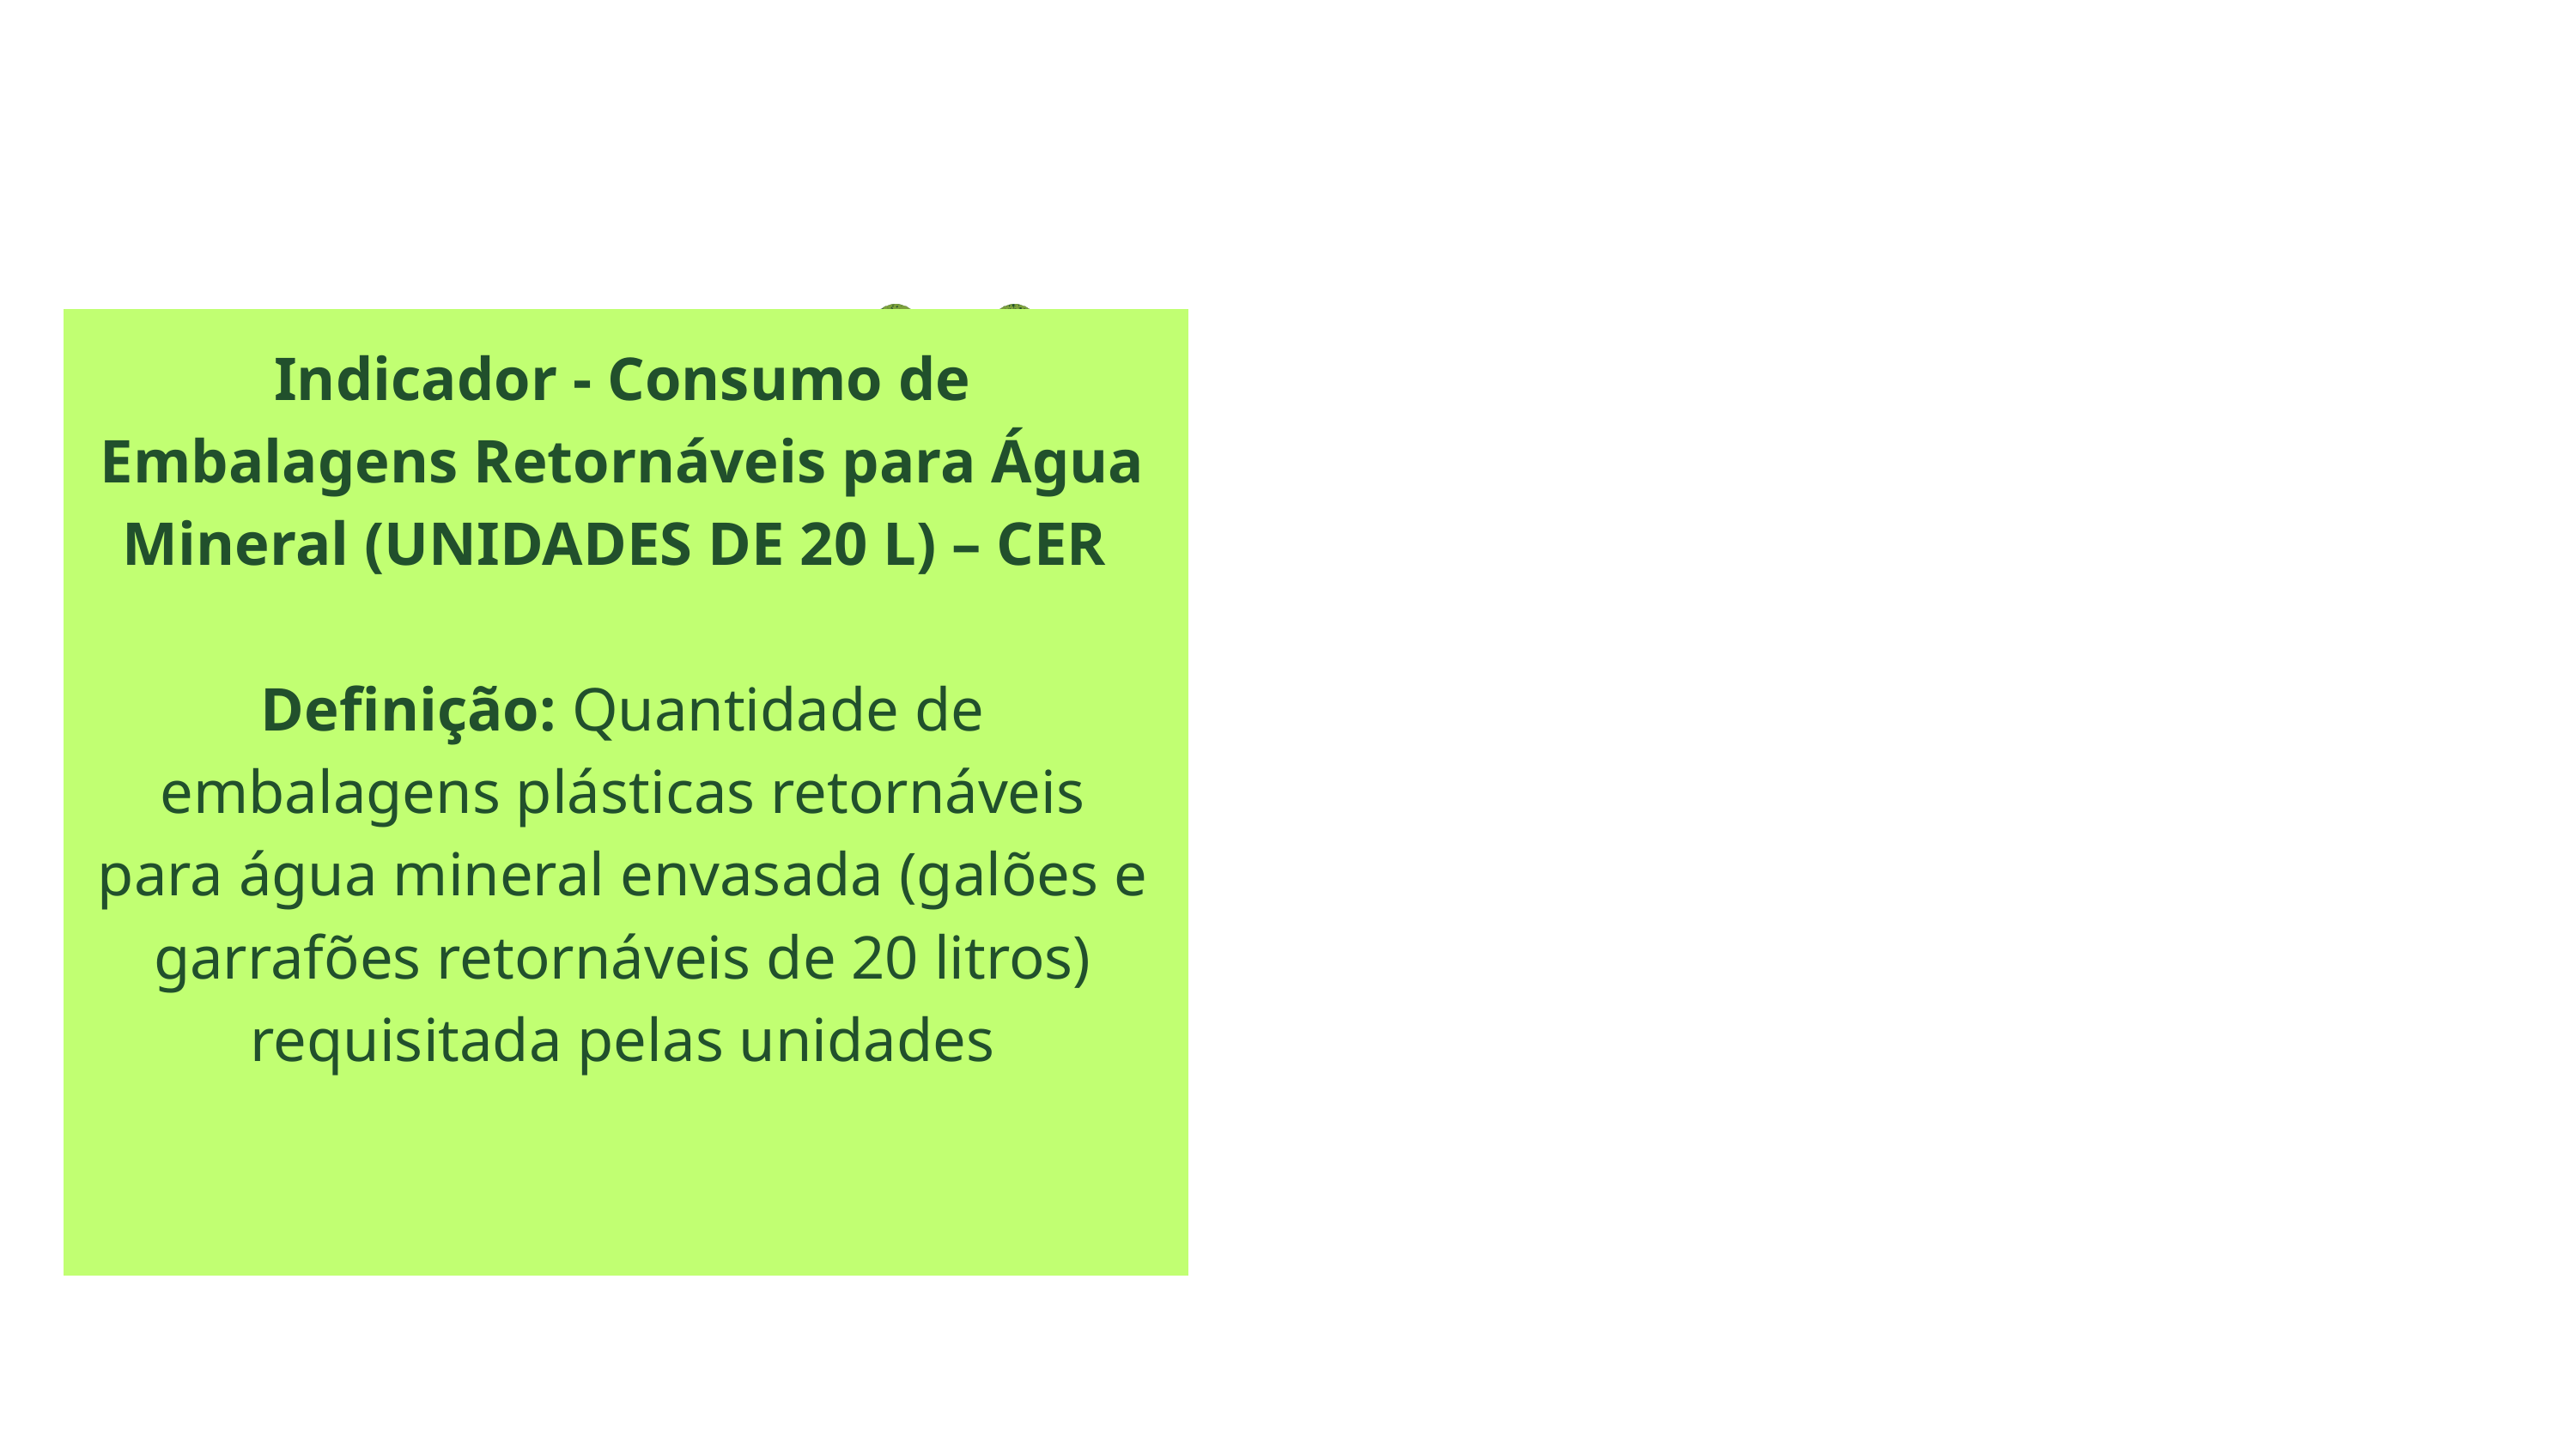

Fórmula: Quantidade de garrafões de água de 20 litros.
Polaridade: Quanto menor o valor, melhor o desempenho.
Metodologia Análise de Desempenho: Anual
Periodicidade: Mensal.
Unidade responsável pelas metas: Almoxarifado.
Indicador - Consumo de Embalagens Retornáveis para Água Mineral (UNIDADES DE 20 L) – CER
Definição: Quantidade de embalagens plásticas retornáveis para água mineral envasada (galões e garrafões retornáveis de 20 litros) requisitada pelas unidades